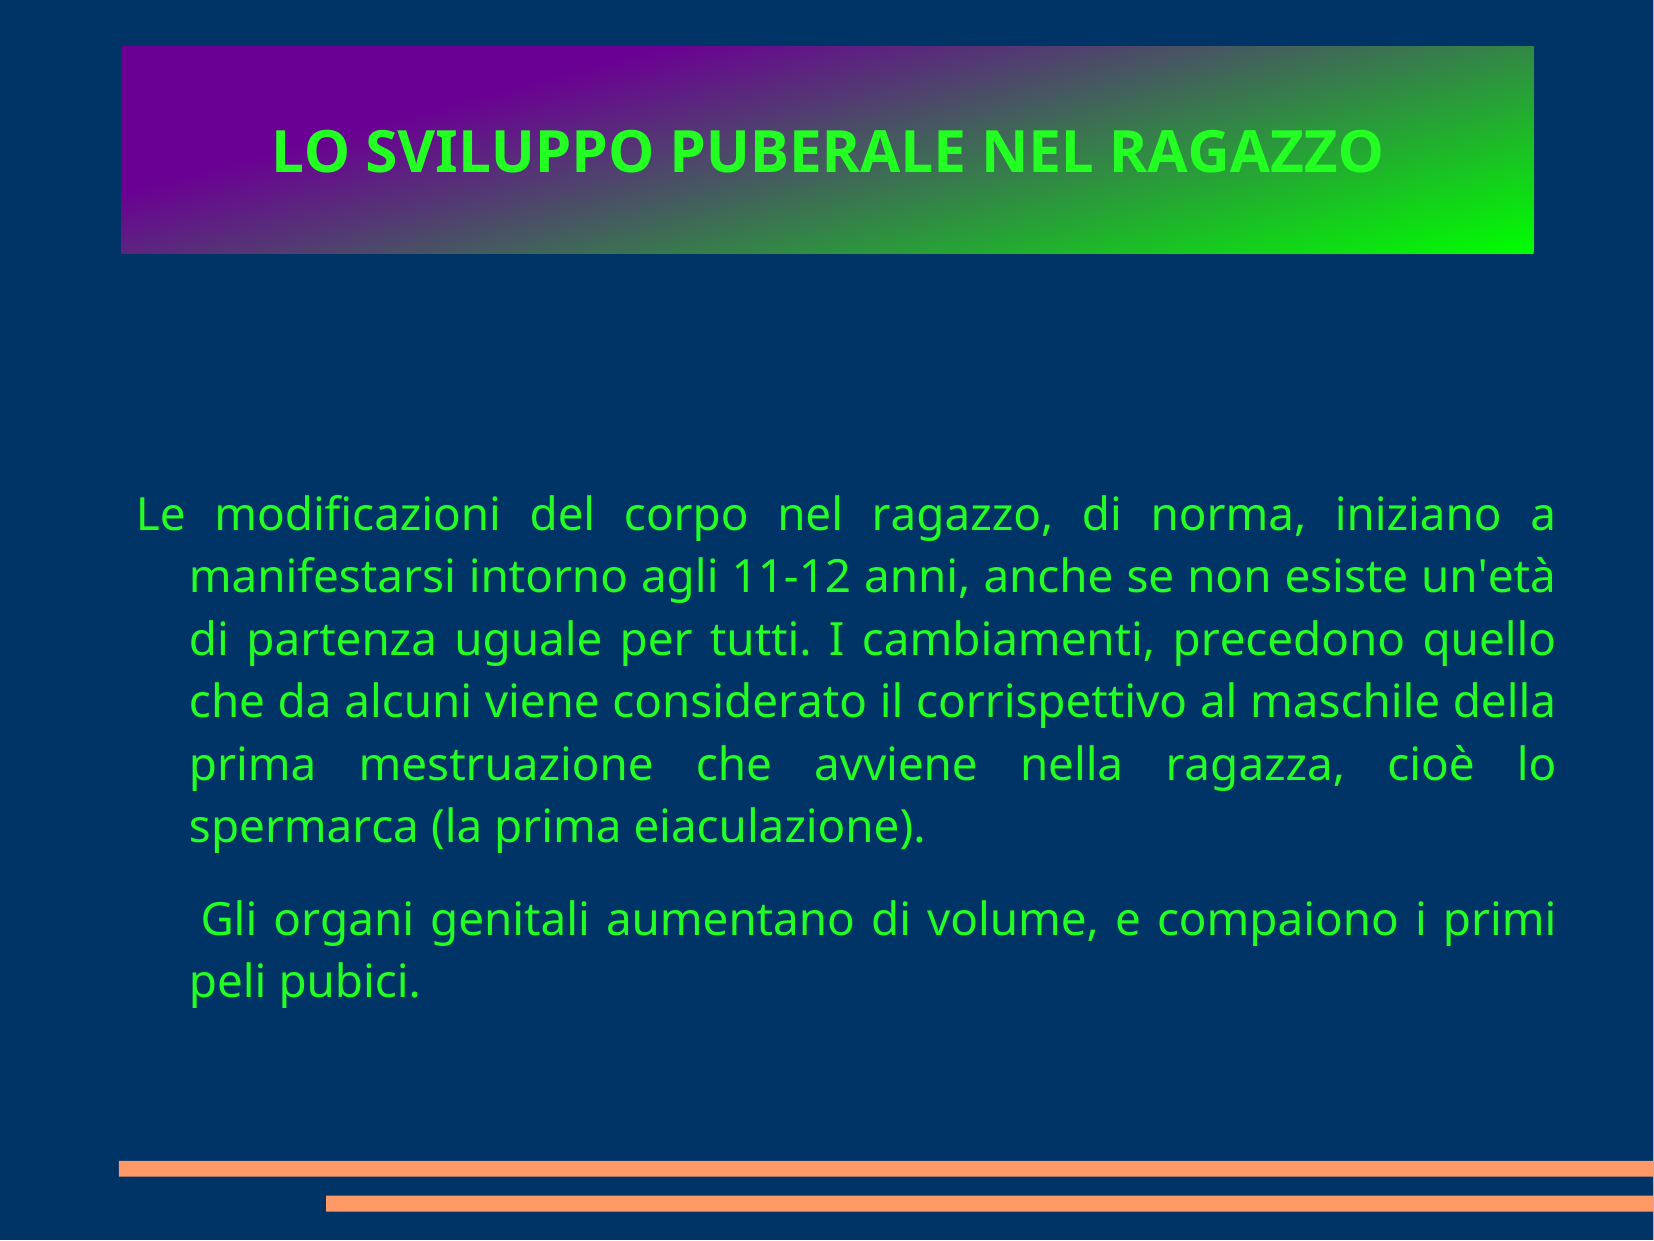

# LO SVILUPPO PUBERALE NEL RAGAZZO
Le modificazioni del corpo nel ragazzo, di norma, iniziano a manifestarsi intorno agli 11-12 anni, anche se non esiste un'età di partenza uguale per tutti. I cambiamenti, precedono quello che da alcuni viene considerato il corrispettivo al maschile della prima mestruazione che avviene nella ragazza, cioè lo spermarca (la prima eiaculazione).
 Gli organi genitali aumentano di volume, e compaiono i primi peli pubici.